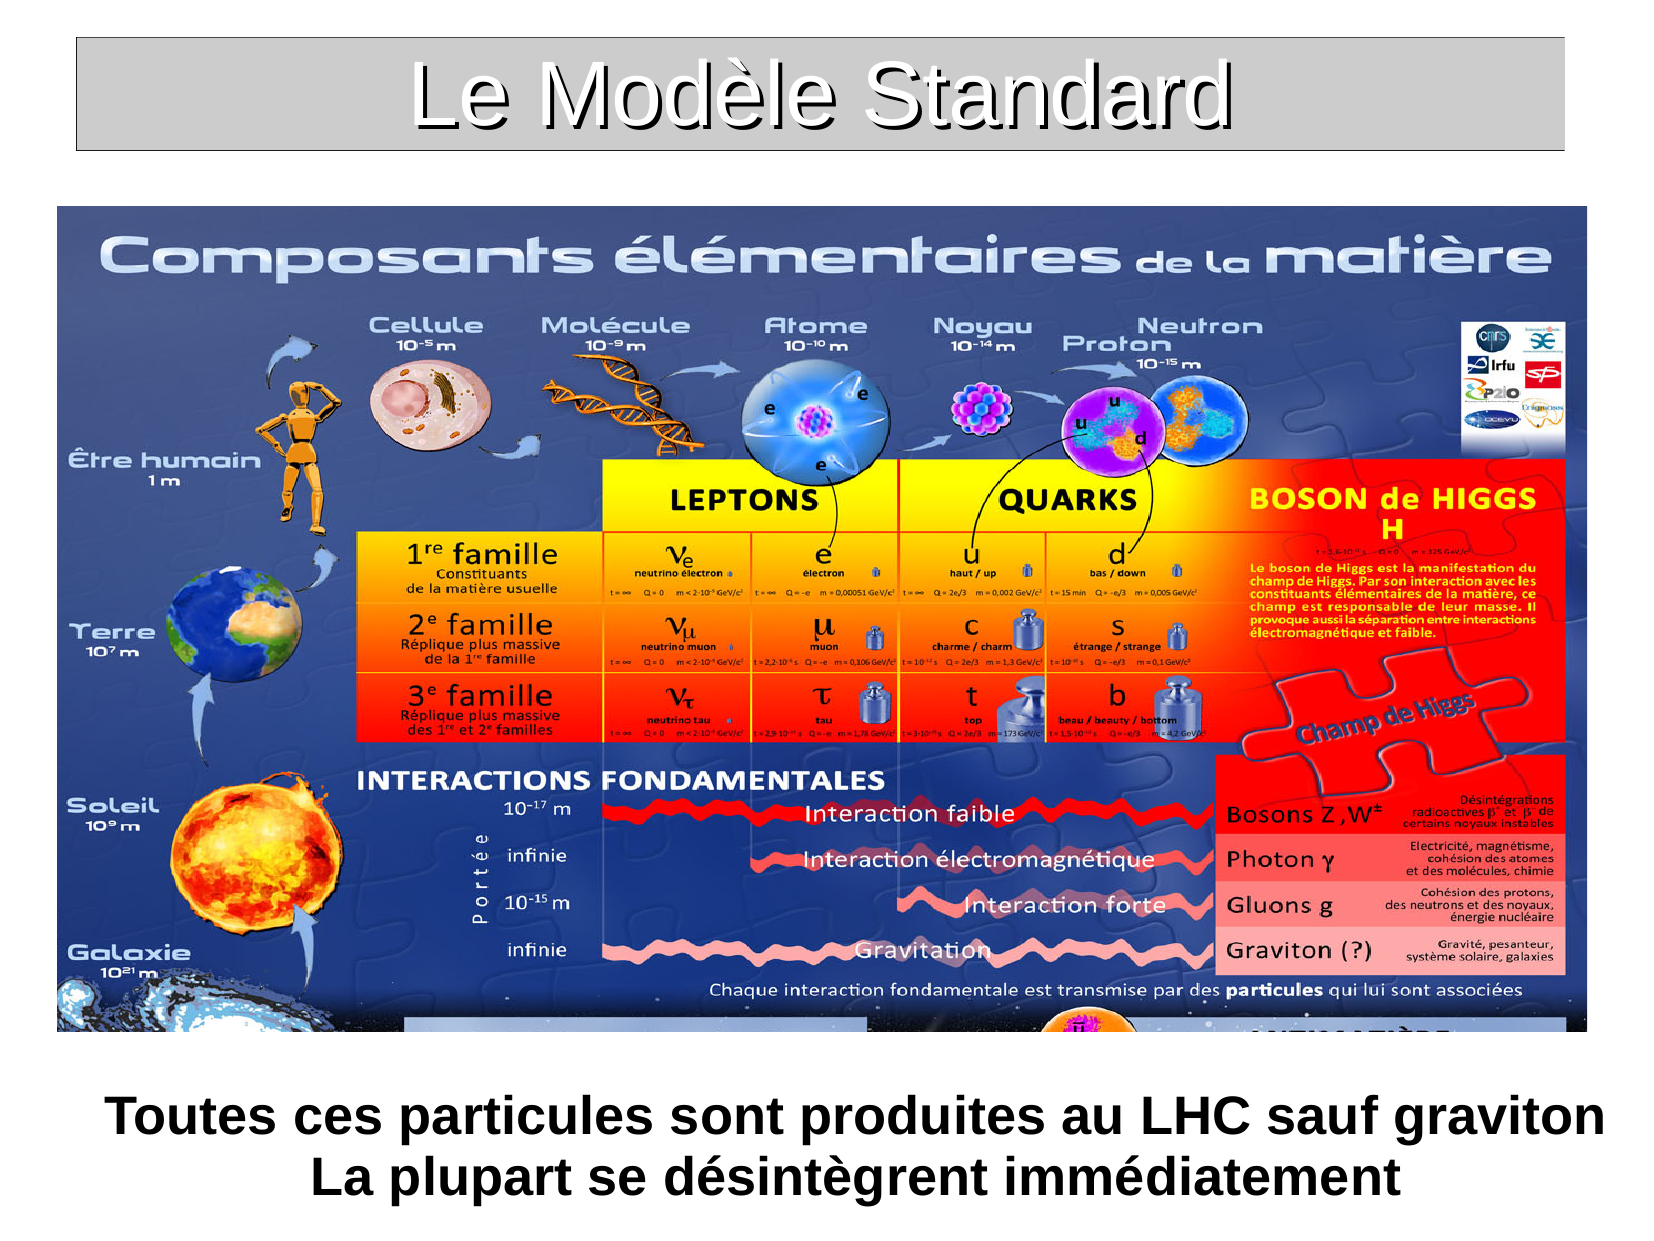

# Le Modèle Standard
Toutes ces particules sont produites au LHC sauf graviton
La plupart se désintègrent immédiatement